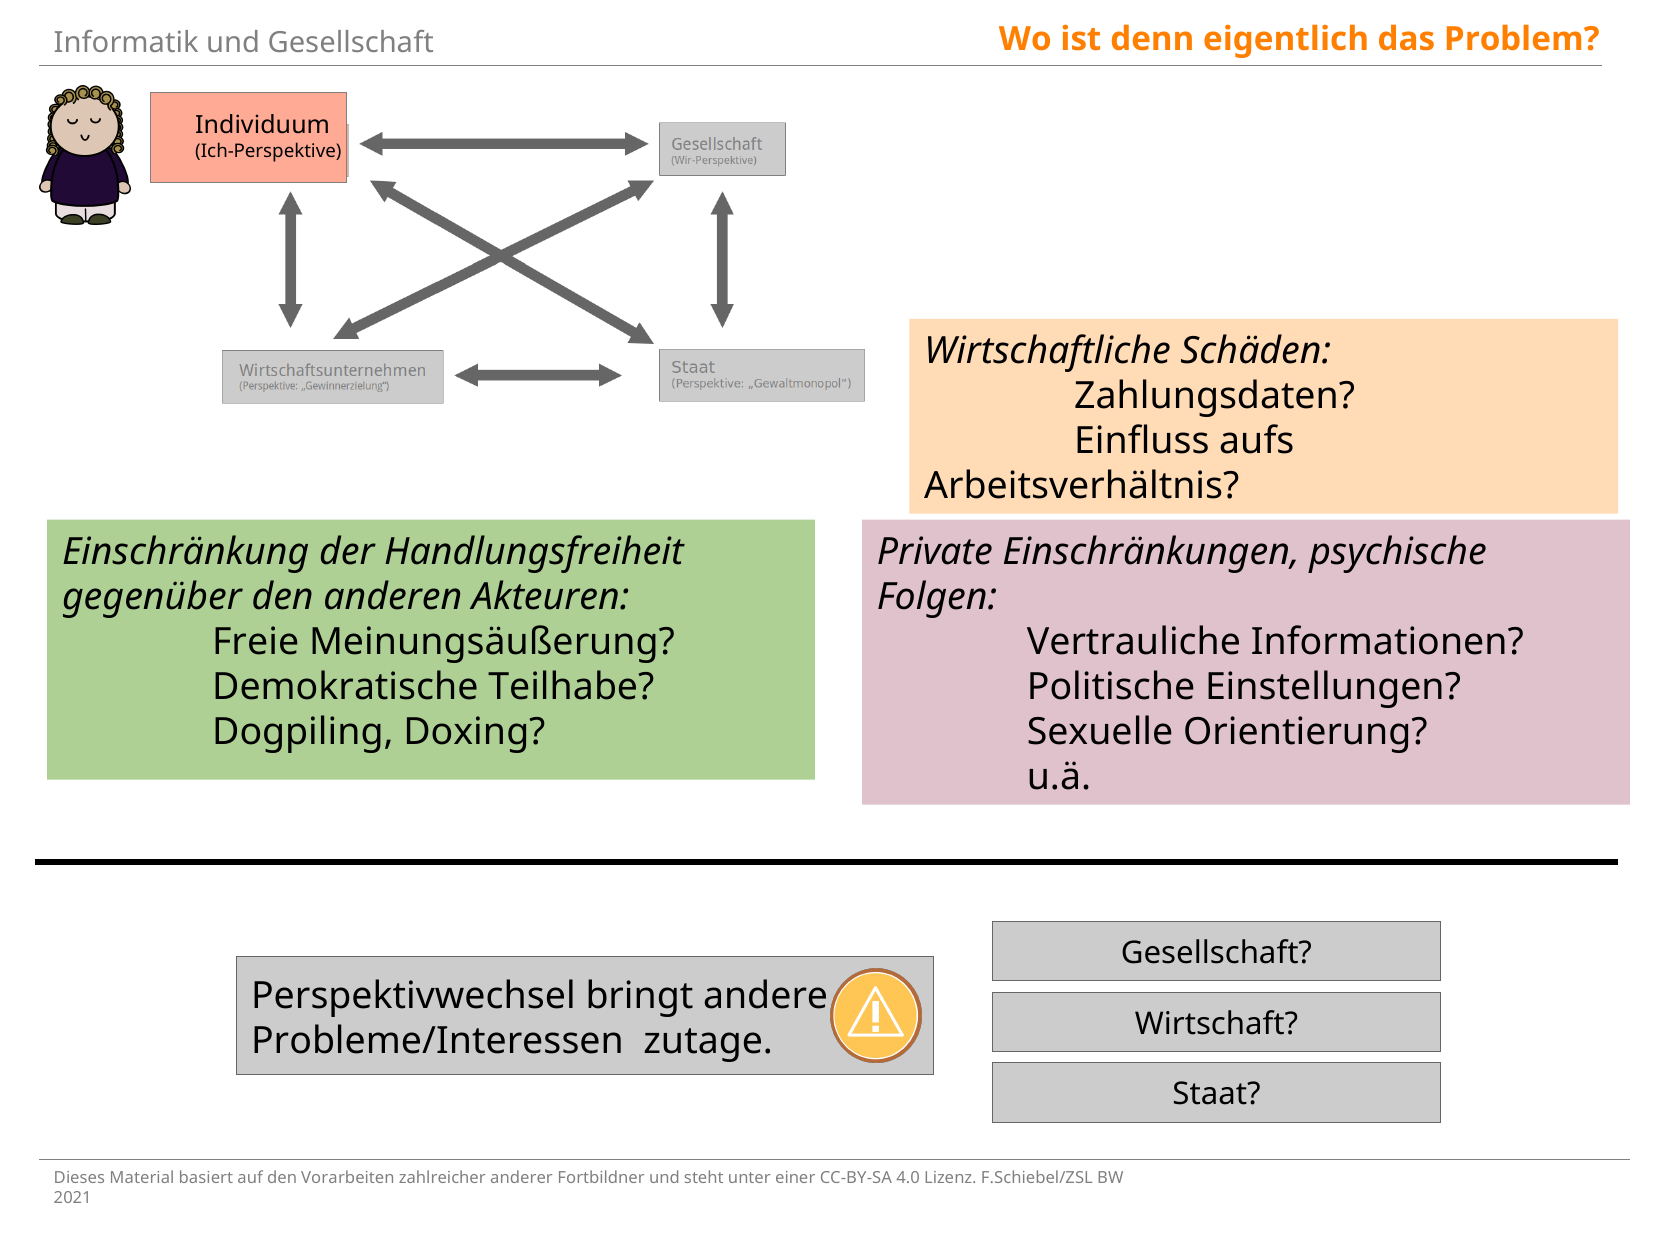

Wo ist denn eigentlich das Problem?
Informatik und Gesellschaft
Individuum
(Ich-Perspektive)
Wirtschaftliche Schäden:
	Zahlungsdaten?
	Einfluss aufs Arbeitsverhältnis?
Einschränkung der Handlungsfreiheit
gegenüber den anderen Akteuren:
	Freie Meinungsäußerung?
	Demokratische Teilhabe?
	Dogpiling, Doxing?
Private Einschränkungen, psychische Folgen:
	Vertrauliche Informationen?
	Politische Einstellungen?
	Sexuelle Orientierung?
	u.ä.
Gesellschaft?
Perspektivwechsel bringt andere
Probleme/Interessen zutage.
Wirtschaft?
Staat?